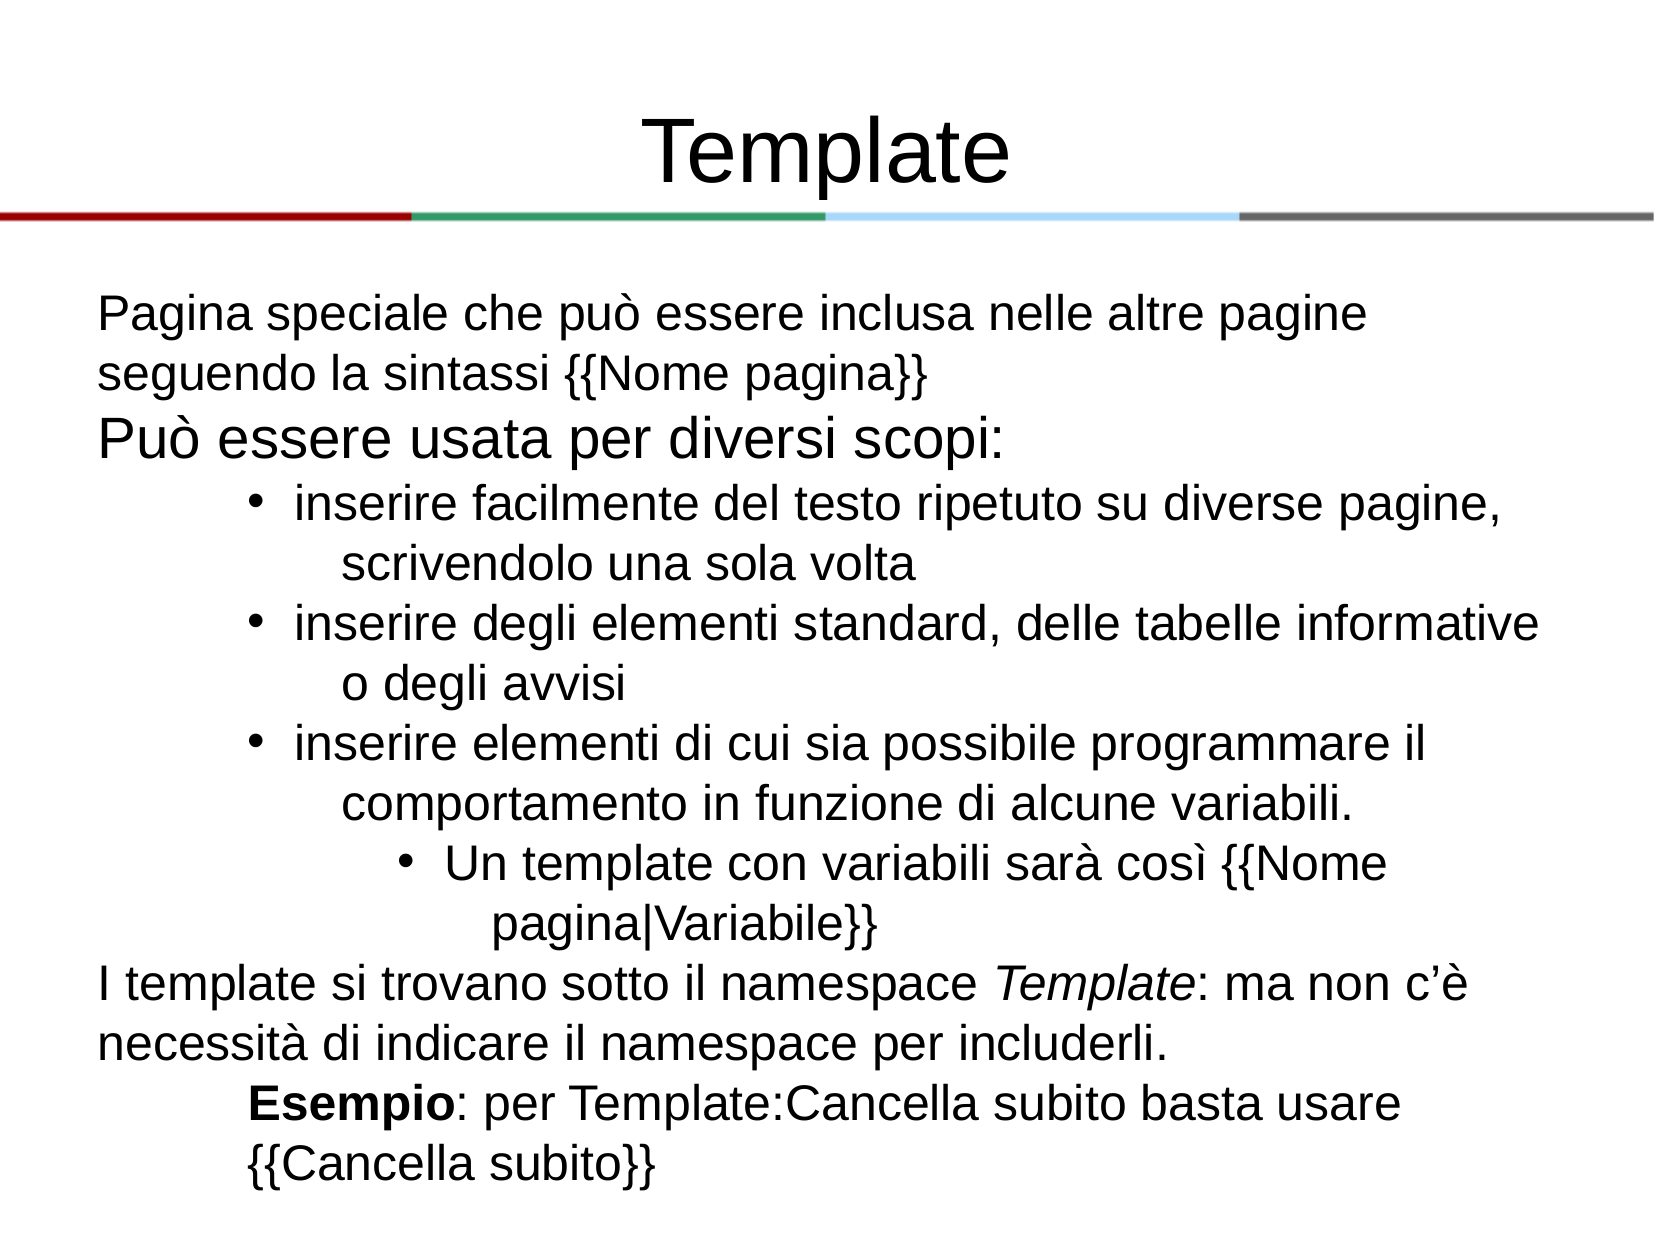

# Template
Pagina speciale che può essere inclusa nelle altre pagine seguendo la sintassi {{Nome pagina}}
Può essere usata per diversi scopi:
inserire facilmente del testo ripetuto su diverse pagine, scrivendolo una sola volta
inserire degli elementi standard, delle tabelle informative o degli avvisi
inserire elementi di cui sia possibile programmare il comportamento in funzione di alcune variabili.
Un template con variabili sarà così {{Nome pagina|Variabile}}
I template si trovano sotto il namespace Template: ma non c’è necessità di indicare il namespace per includerli.
Esempio: per Template:Cancella subito basta usare {{Cancella subito}}